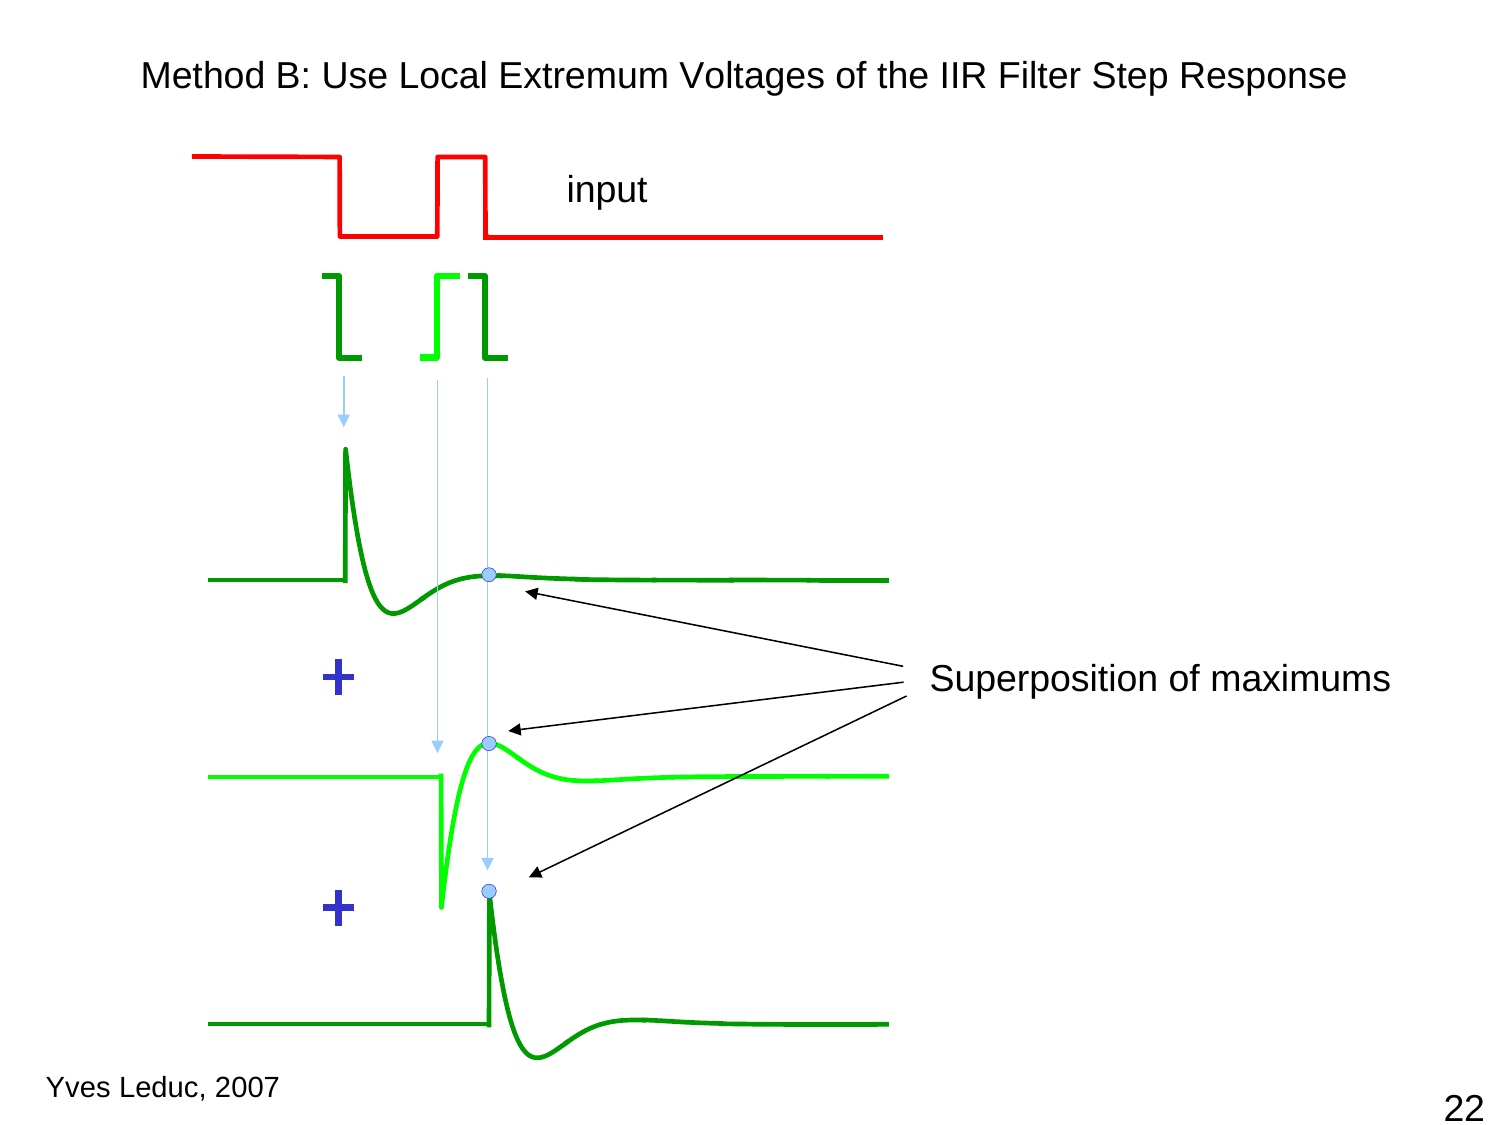

Method B: Use Local Extremum Voltages of the IIR Filter Step Response
input
Superposition of maximums
22